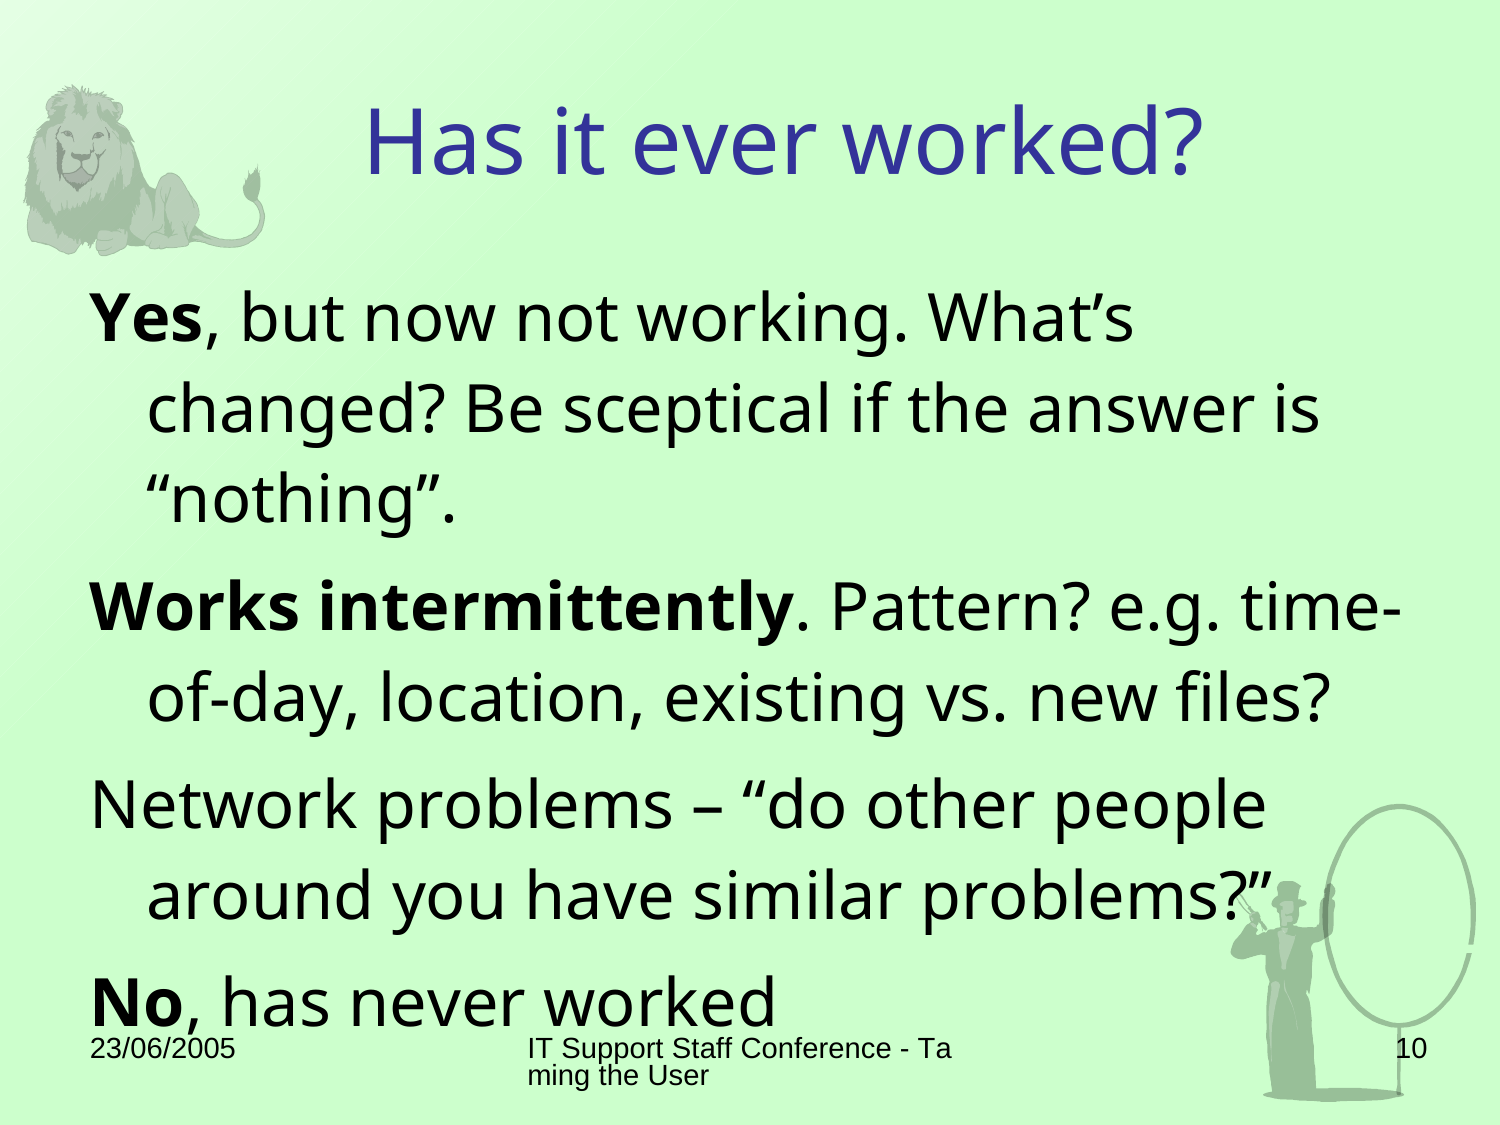

# Has it ever worked?
Yes, but now not working. What’s changed? Be sceptical if the answer is “nothing”.
Works intermittently. Pattern? e.g. time-of-day, location, existing vs. new files?
Network problems – “do other people around you have similar problems?”
No, has never worked
23/06/2005
IT Support Staff Conference - Taming the User
10